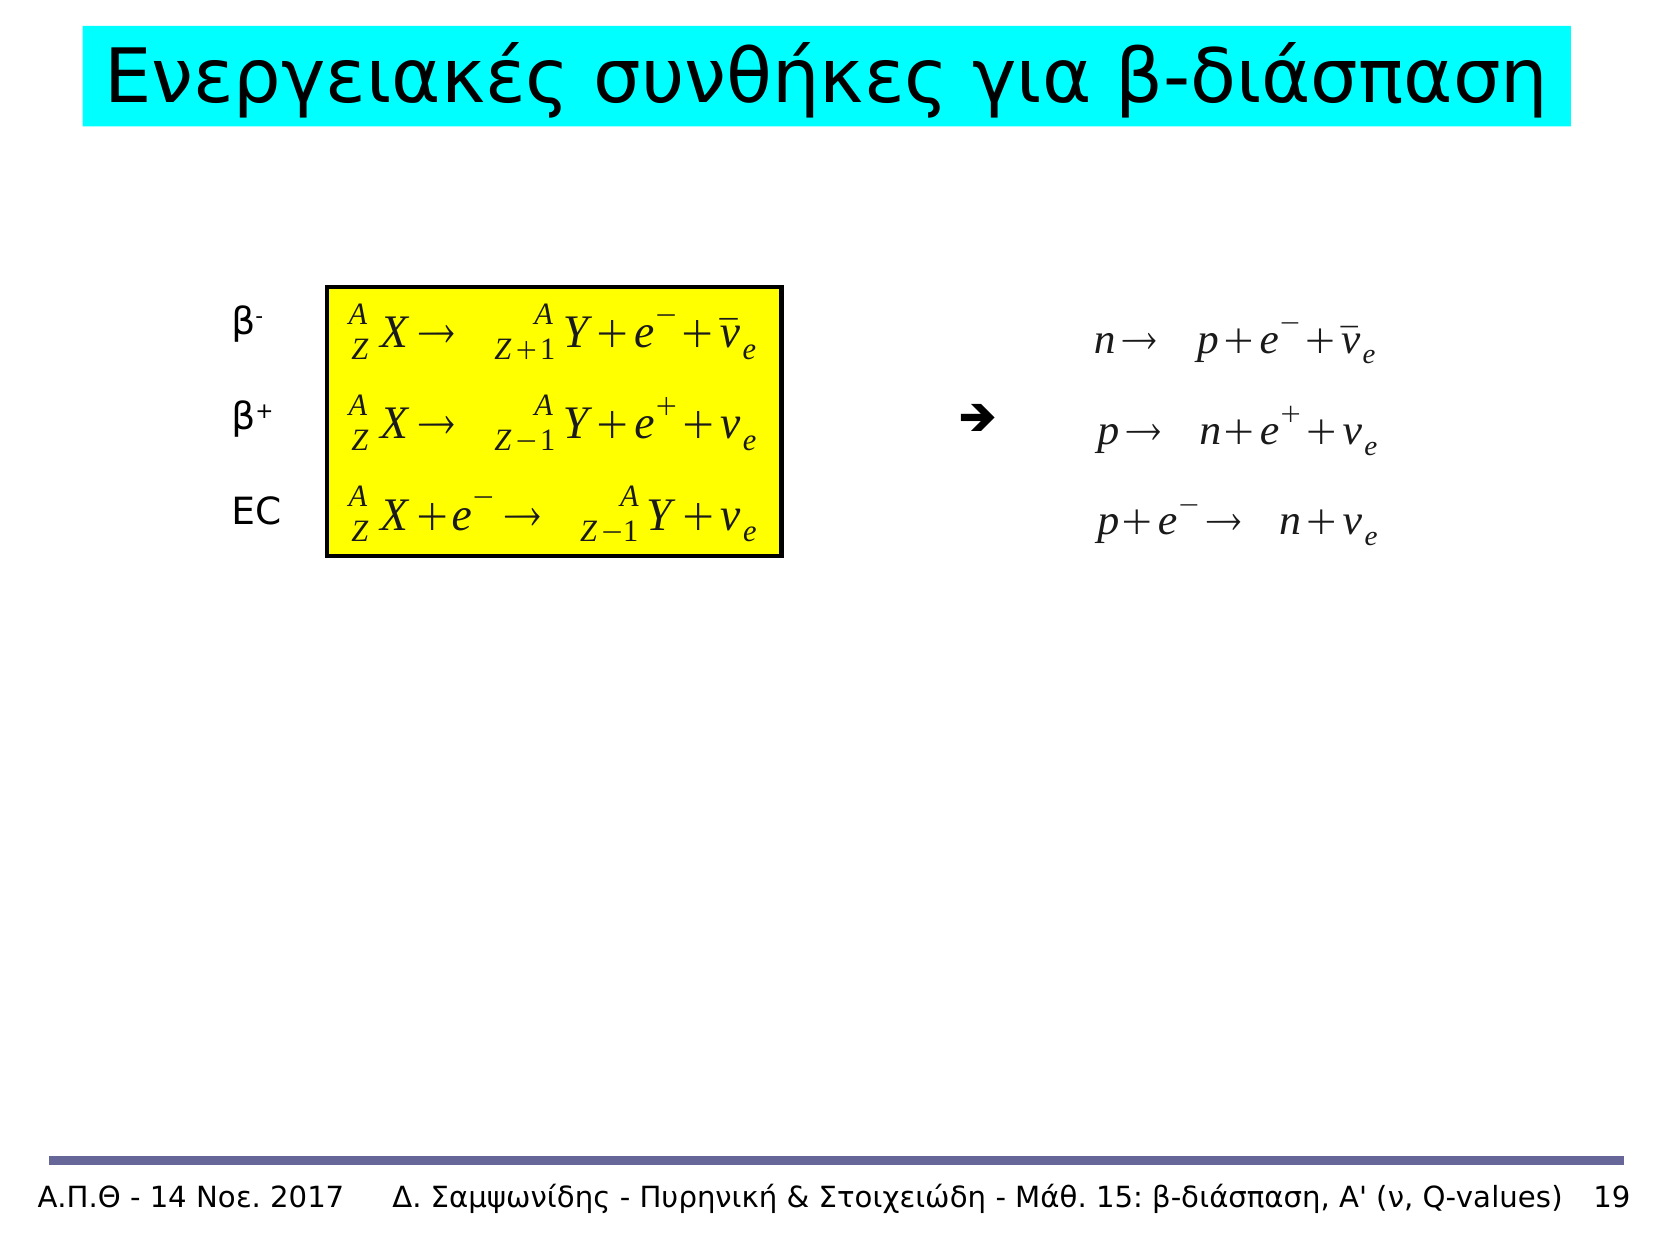

# Ενεργειακές συνθήκες για β-διάσπαση
β-
β+
EC

Α.Π.Θ - 14 Νοε. 2017
Δ. Σαμψωνίδης - Πυρηνική & Στοιχειώδη - Μάθ. 15: β-διάσπαση, A' (ν, Q-values)
19